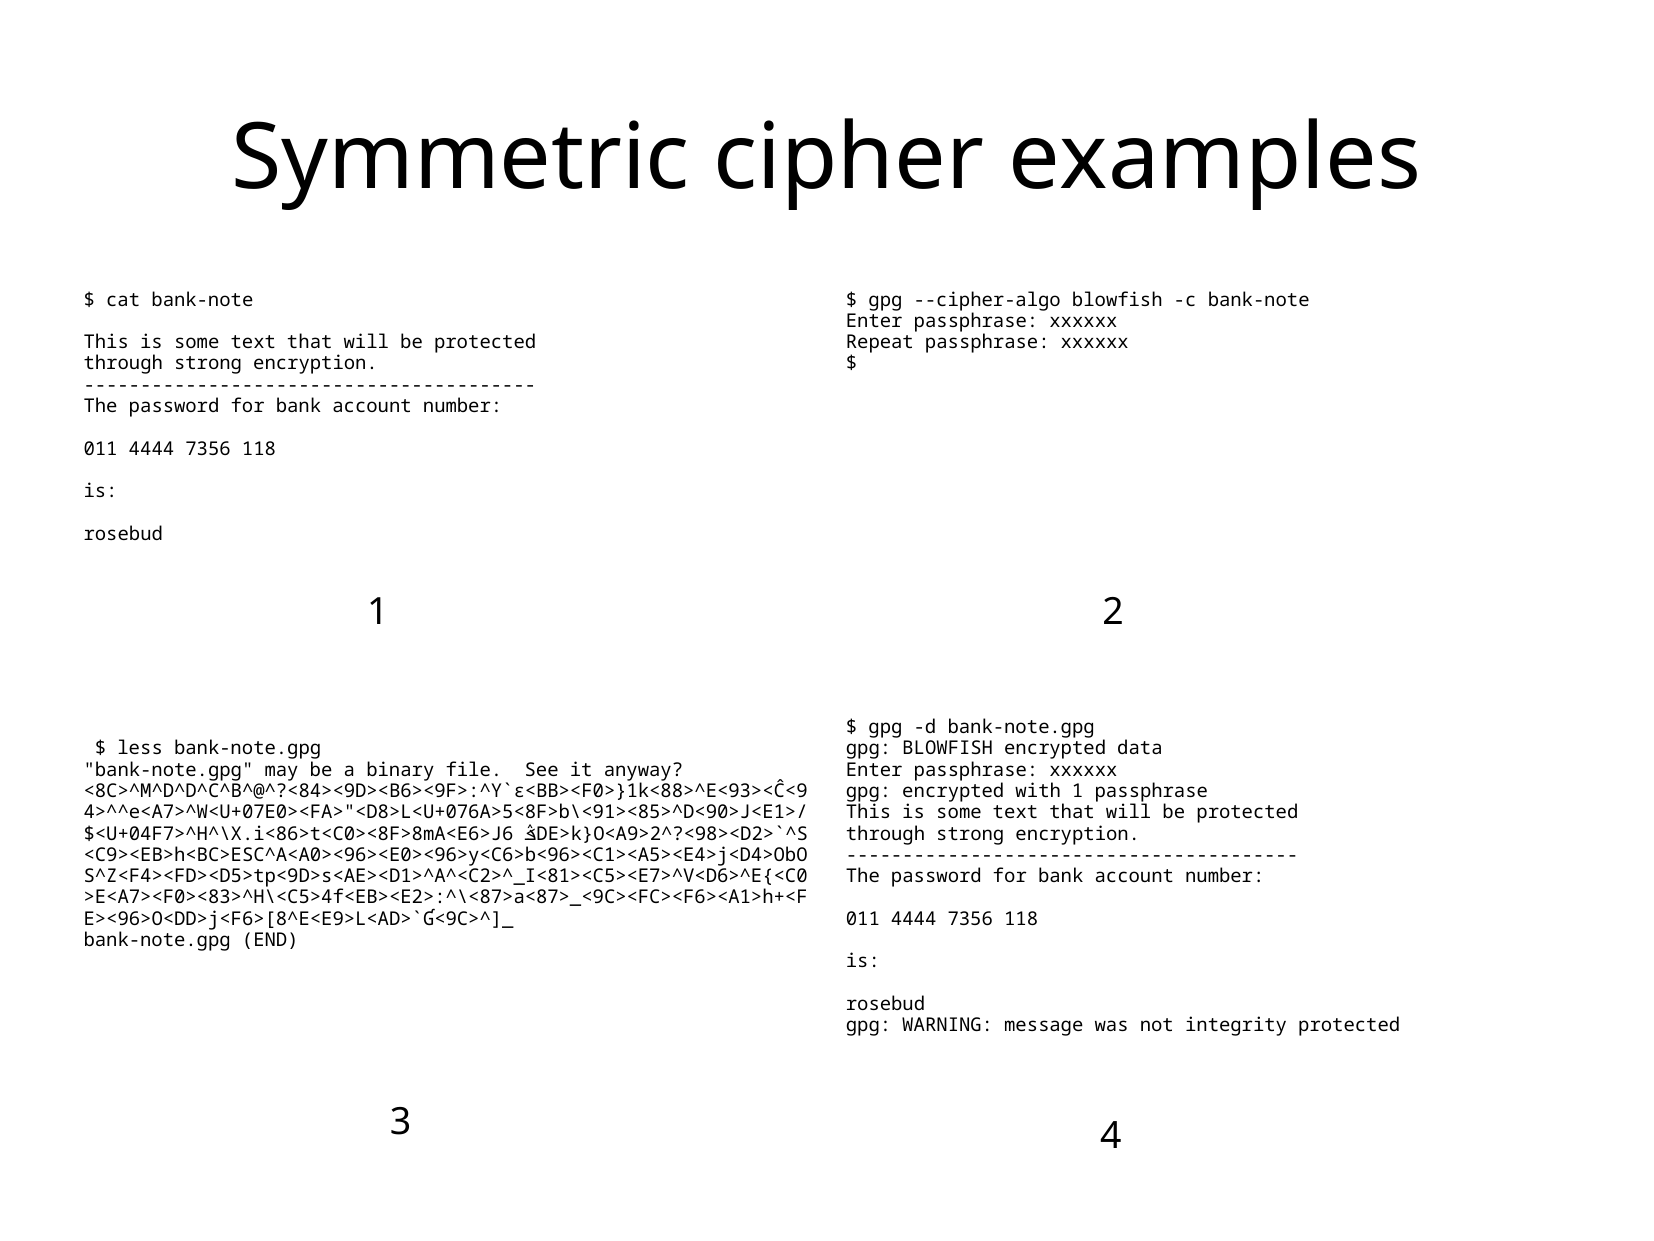

# Symmetric cipher examples
1
2
3
4